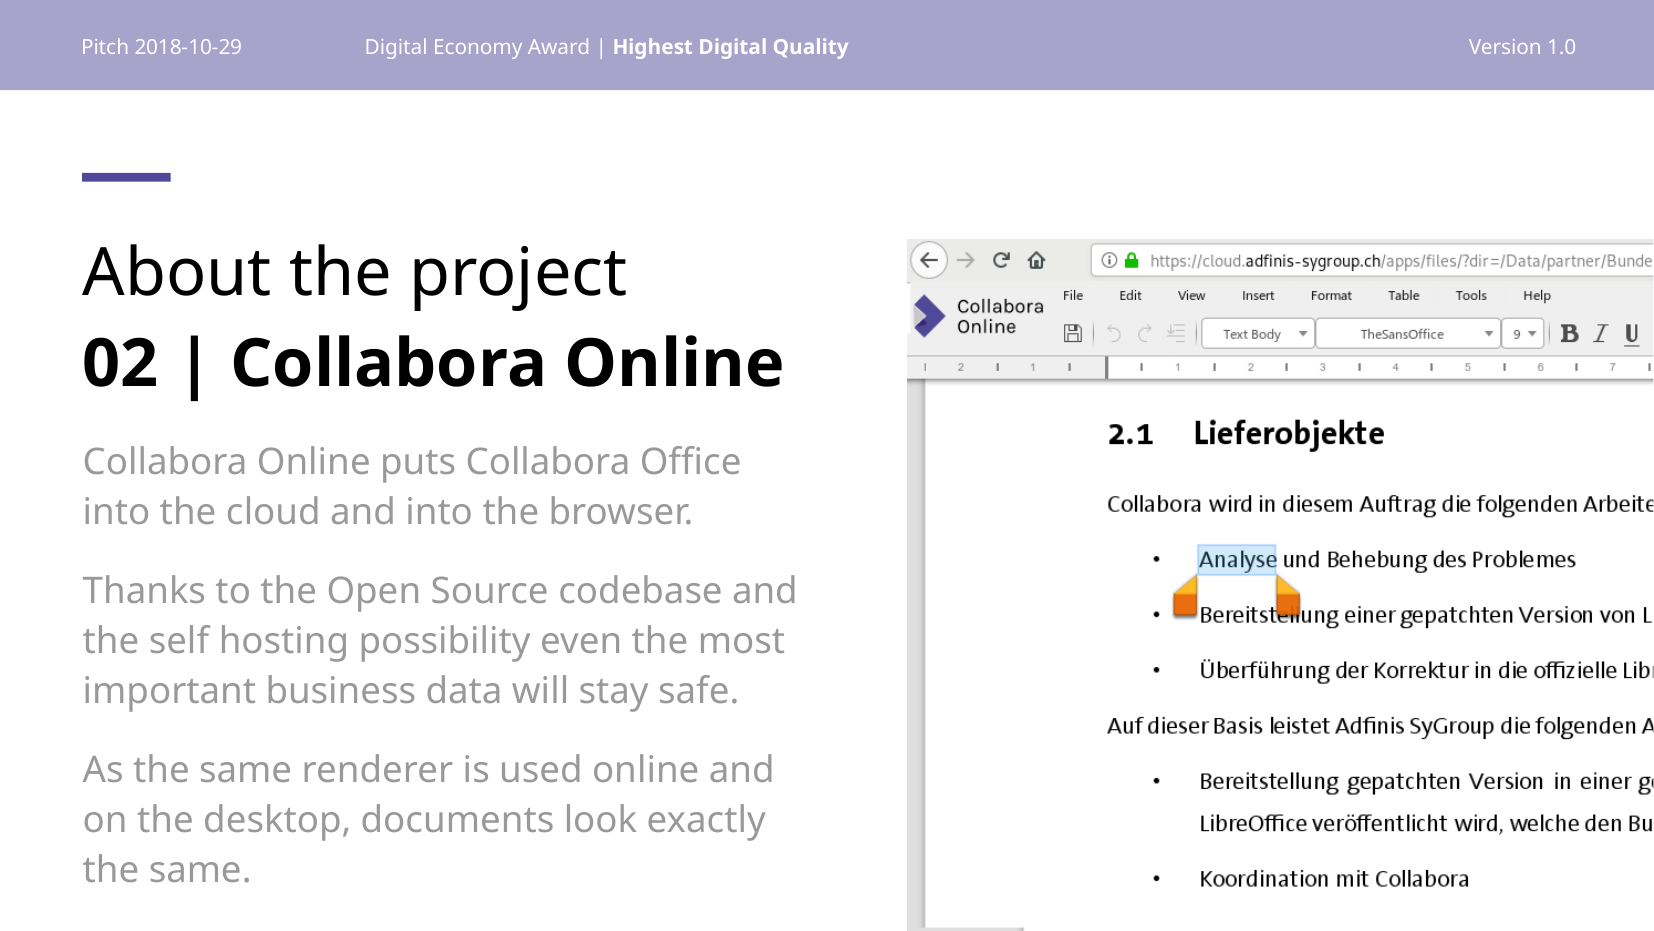

# About the project 02 | Collabora Online
Collabora Online puts Collabora Office into the cloud and into the browser.
Thanks to the Open Source codebase and the self hosting possibility even the most important business data will stay safe.
As the same renderer is used online and on the desktop, documents look exactly the same.